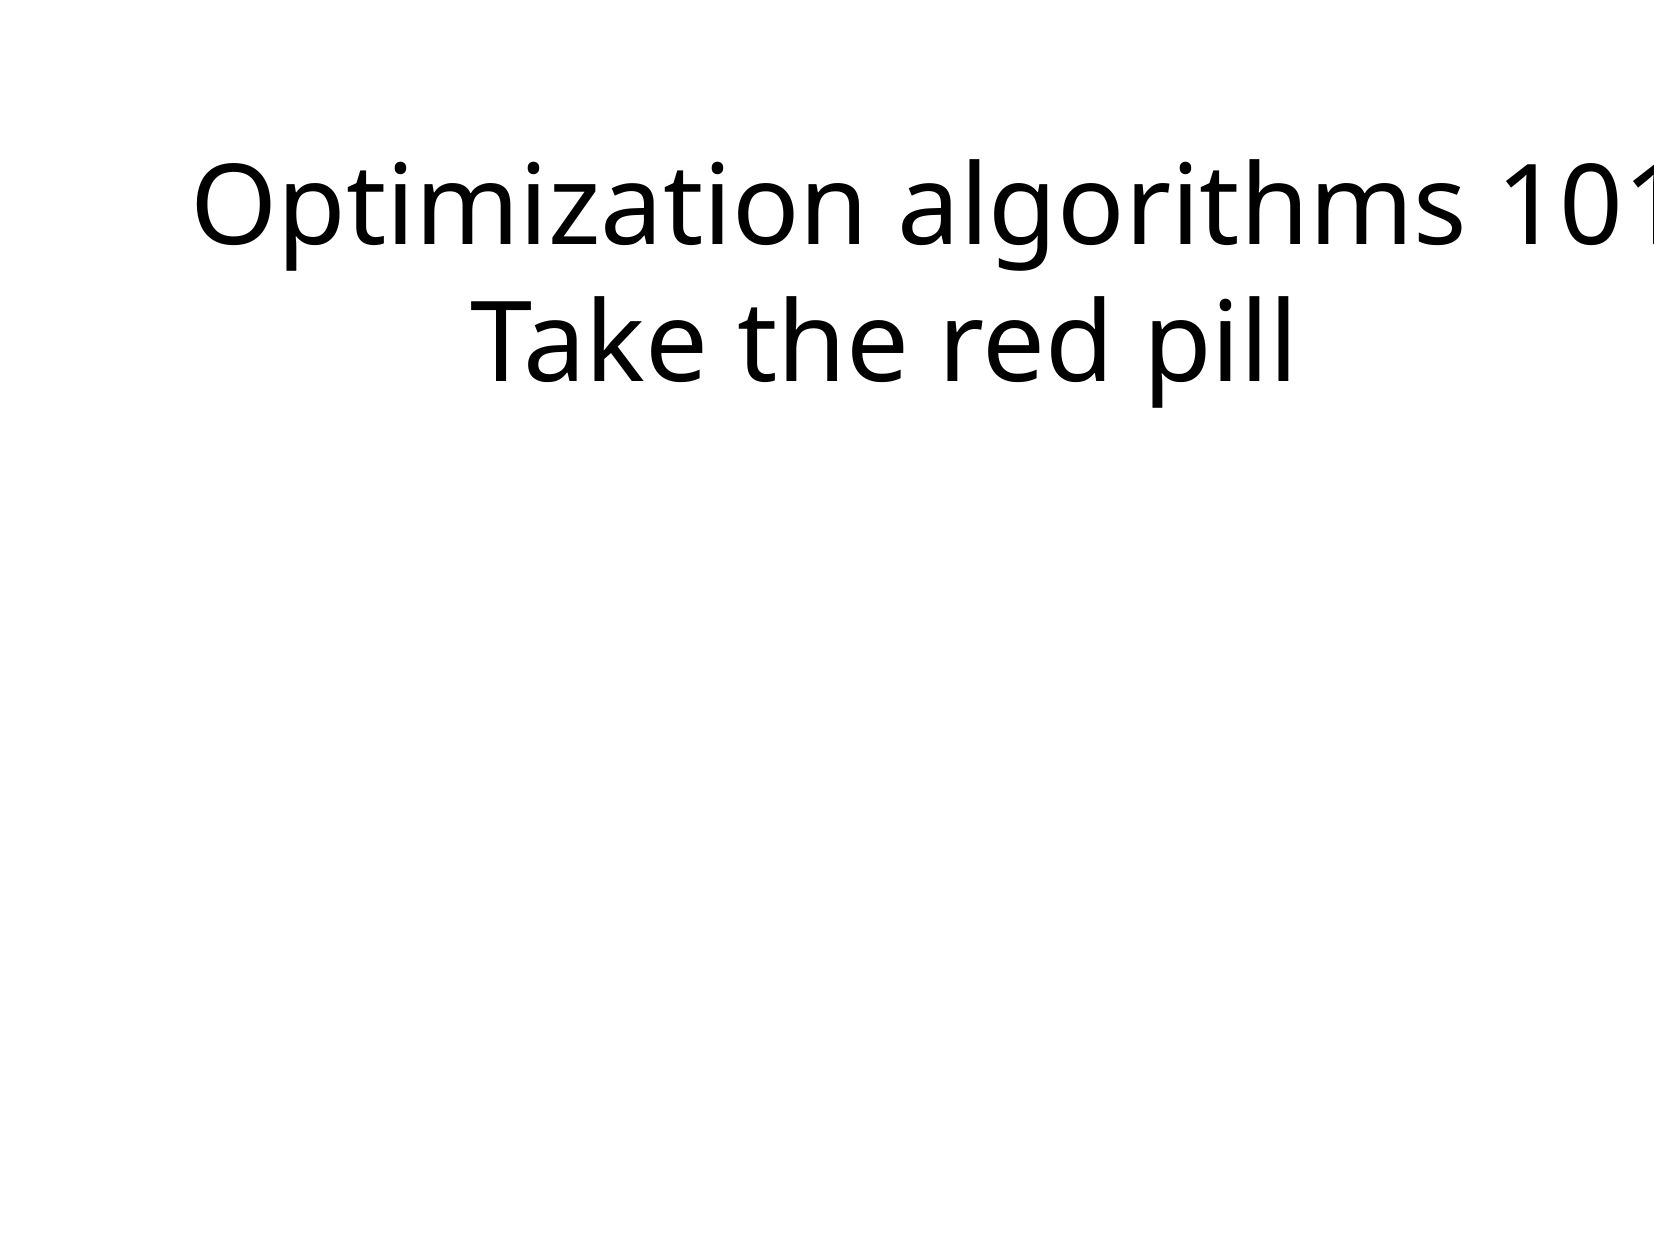

Optimization algorithms 101
Take the red pill